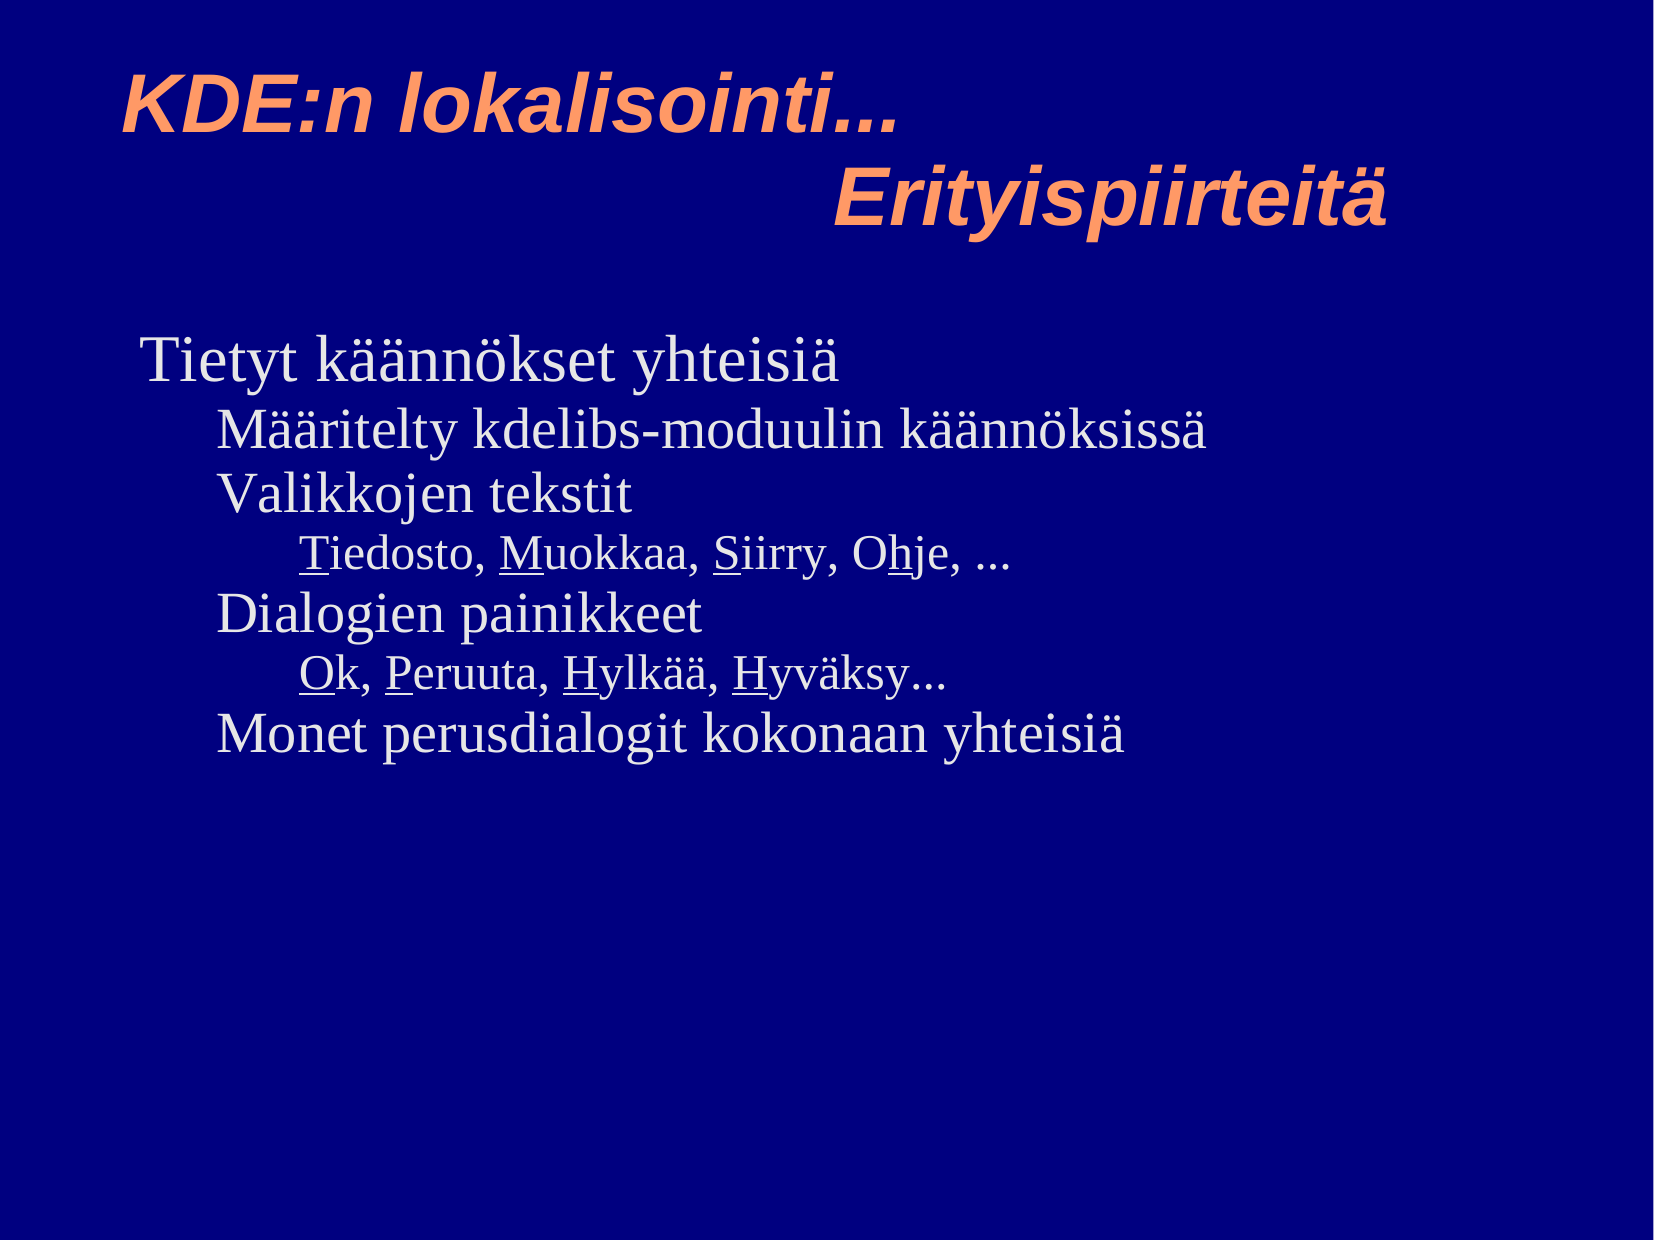

# KDE:n lokalisointi... Erityispiirteitä
Tietyt käännökset yhteisiä
Määritelty kdelibs-moduulin käännöksissä
Valikkojen tekstit
Tiedosto, Muokkaa, Siirry, Ohje, ...
Dialogien painikkeet
Ok, Peruuta, Hylkää, Hyväksy...
Monet perusdialogit kokonaan yhteisiä